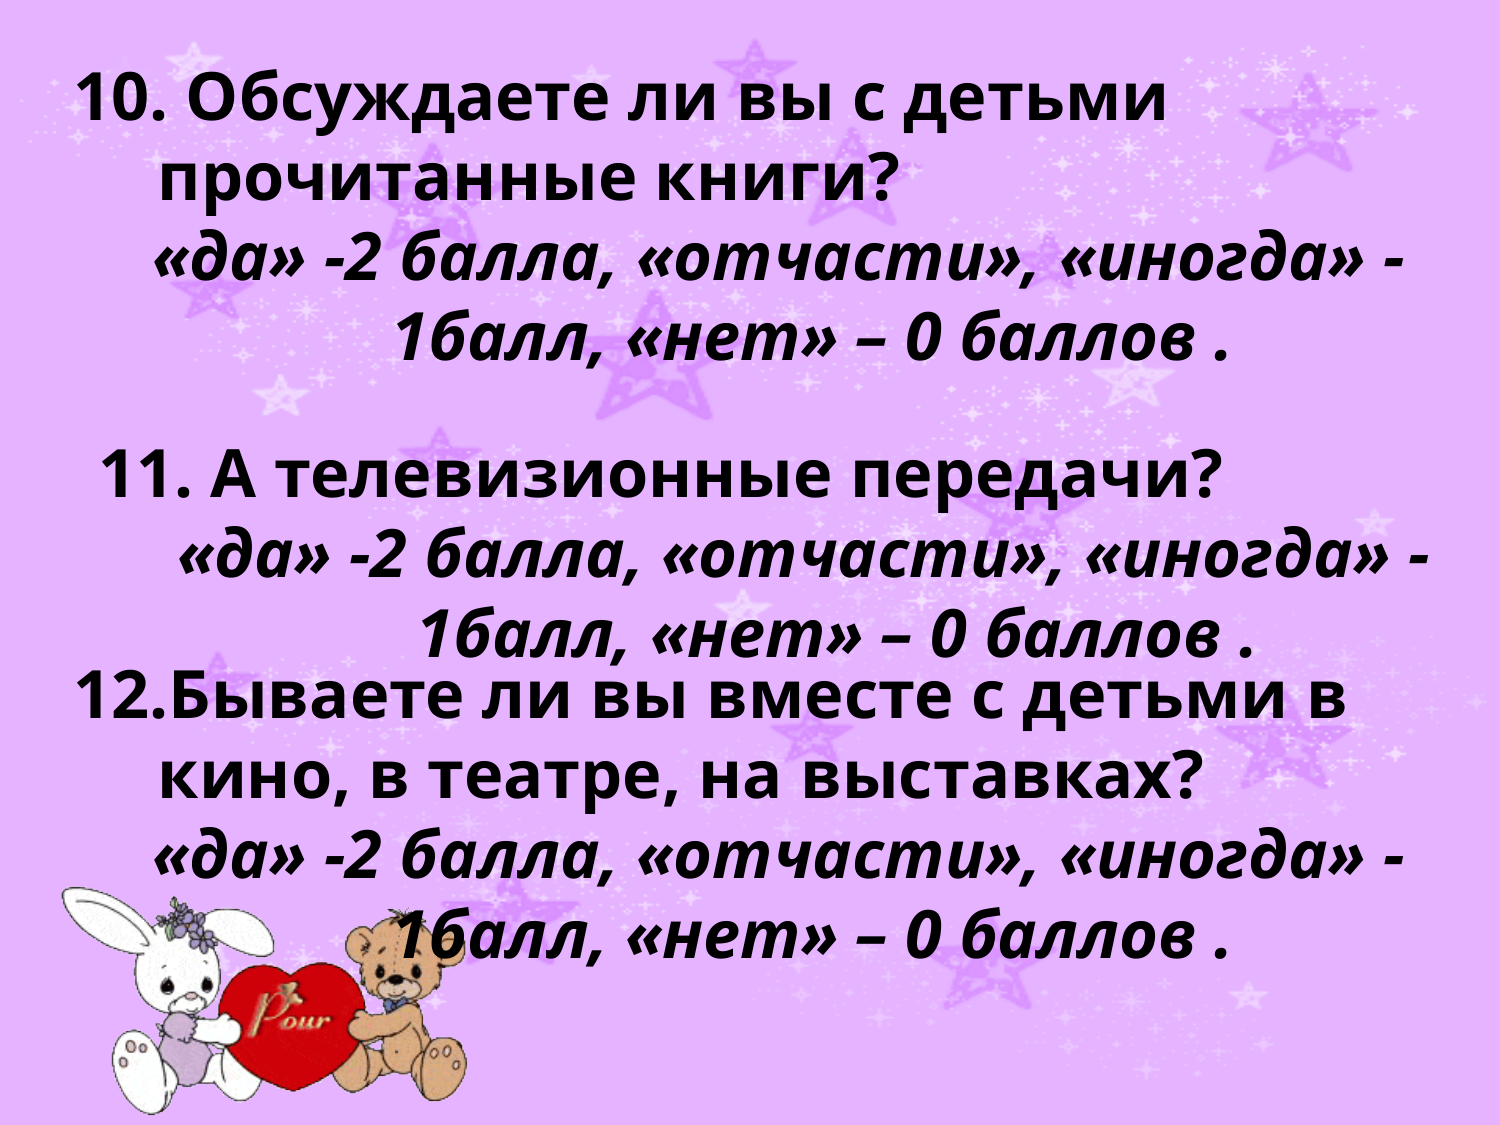

10. Обсуждаете ли вы с детьми прочитанные книги?
«да» -2 балла, «отчасти», «иногда» -1балл, «нет» – 0 баллов .
11. А телевизионные передачи?
«да» -2 балла, «отчасти», «иногда» -1балл, «нет» – 0 баллов .
12.Бываете ли вы вместе с детьми в кино, в театре, на выставках?
«да» -2 балла, «отчасти», «иногда» -1балл, «нет» – 0 баллов .